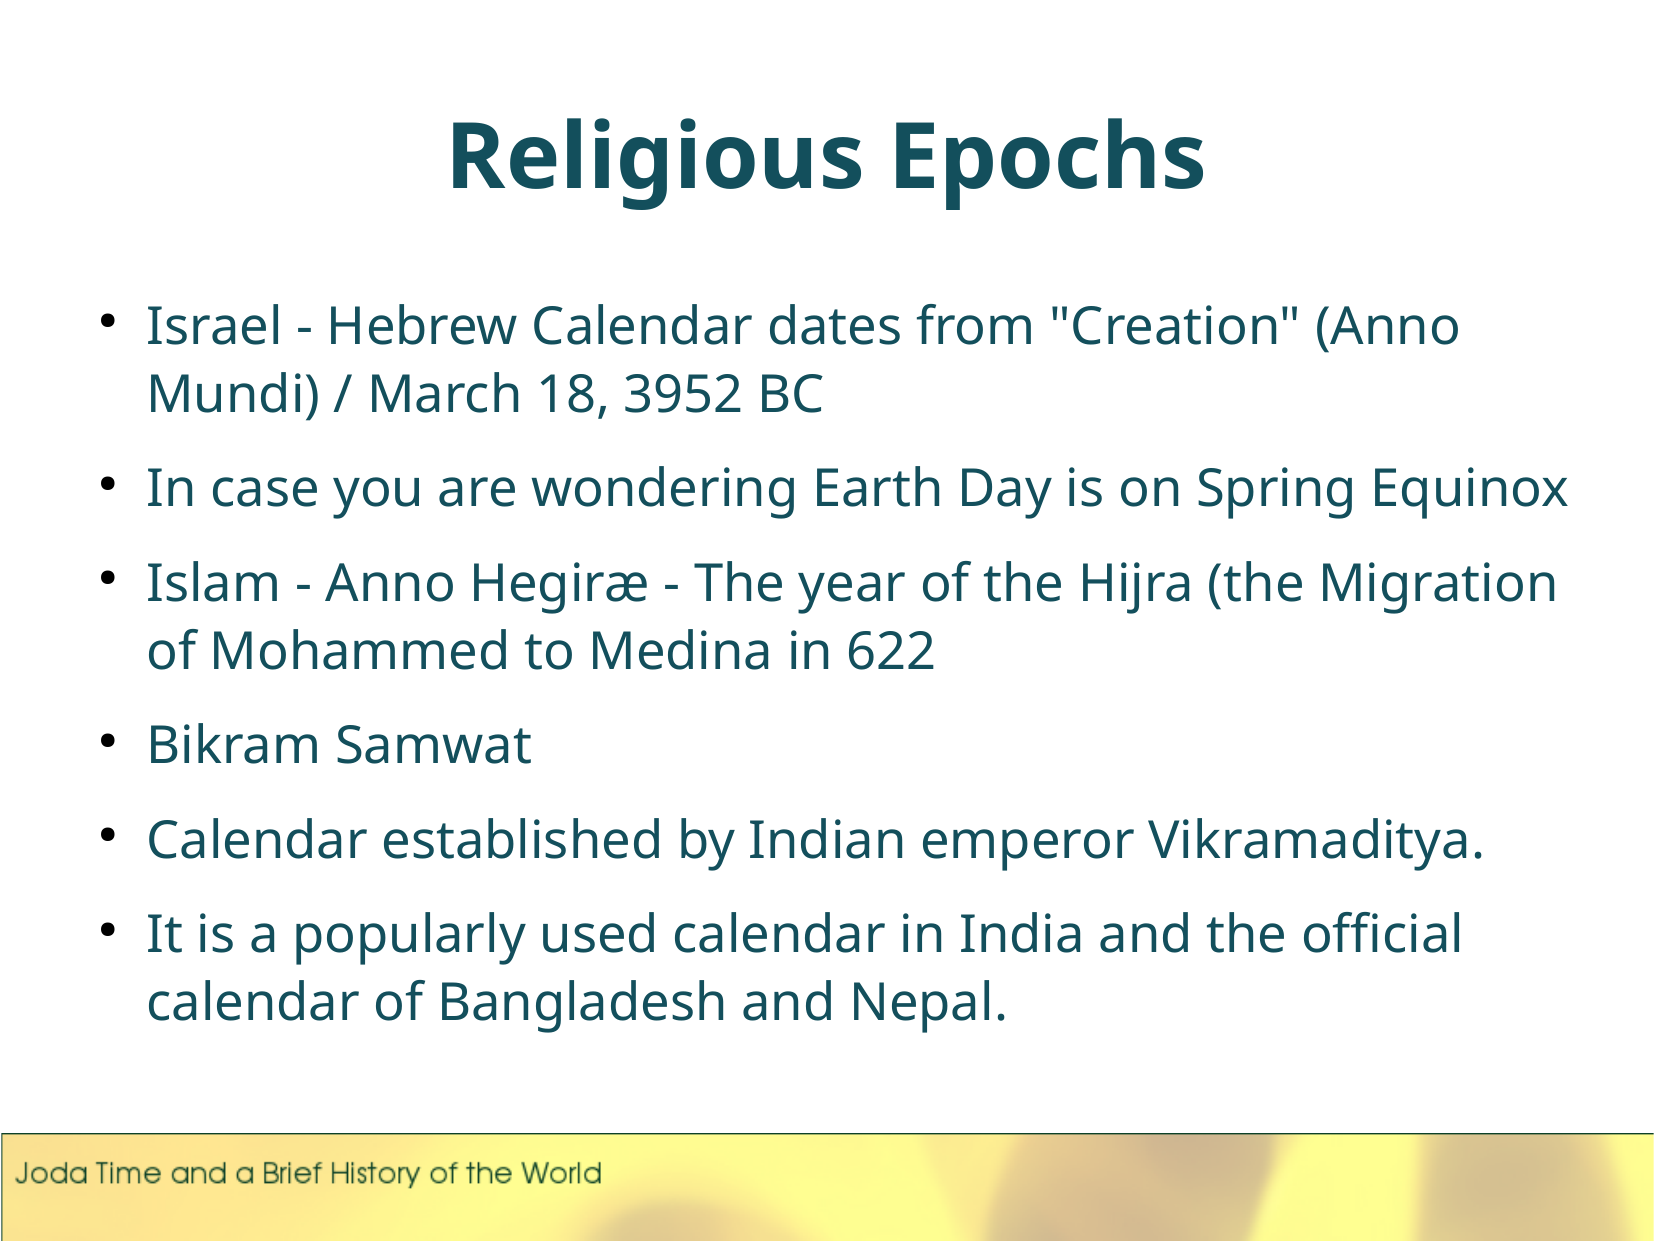

# Religious Epochs
Israel - Hebrew Calendar dates from "Creation" (Anno Mundi) / March 18, 3952 BC
In case you are wondering Earth Day is on Spring Equinox
Islam - Anno Hegiræ - The year of the Hijra (the Migration of Mohammed to Medina in 622
Bikram Samwat
Calendar established by Indian emperor Vikramaditya.
It is a popularly used calendar in India and the official calendar of Bangladesh and Nepal.